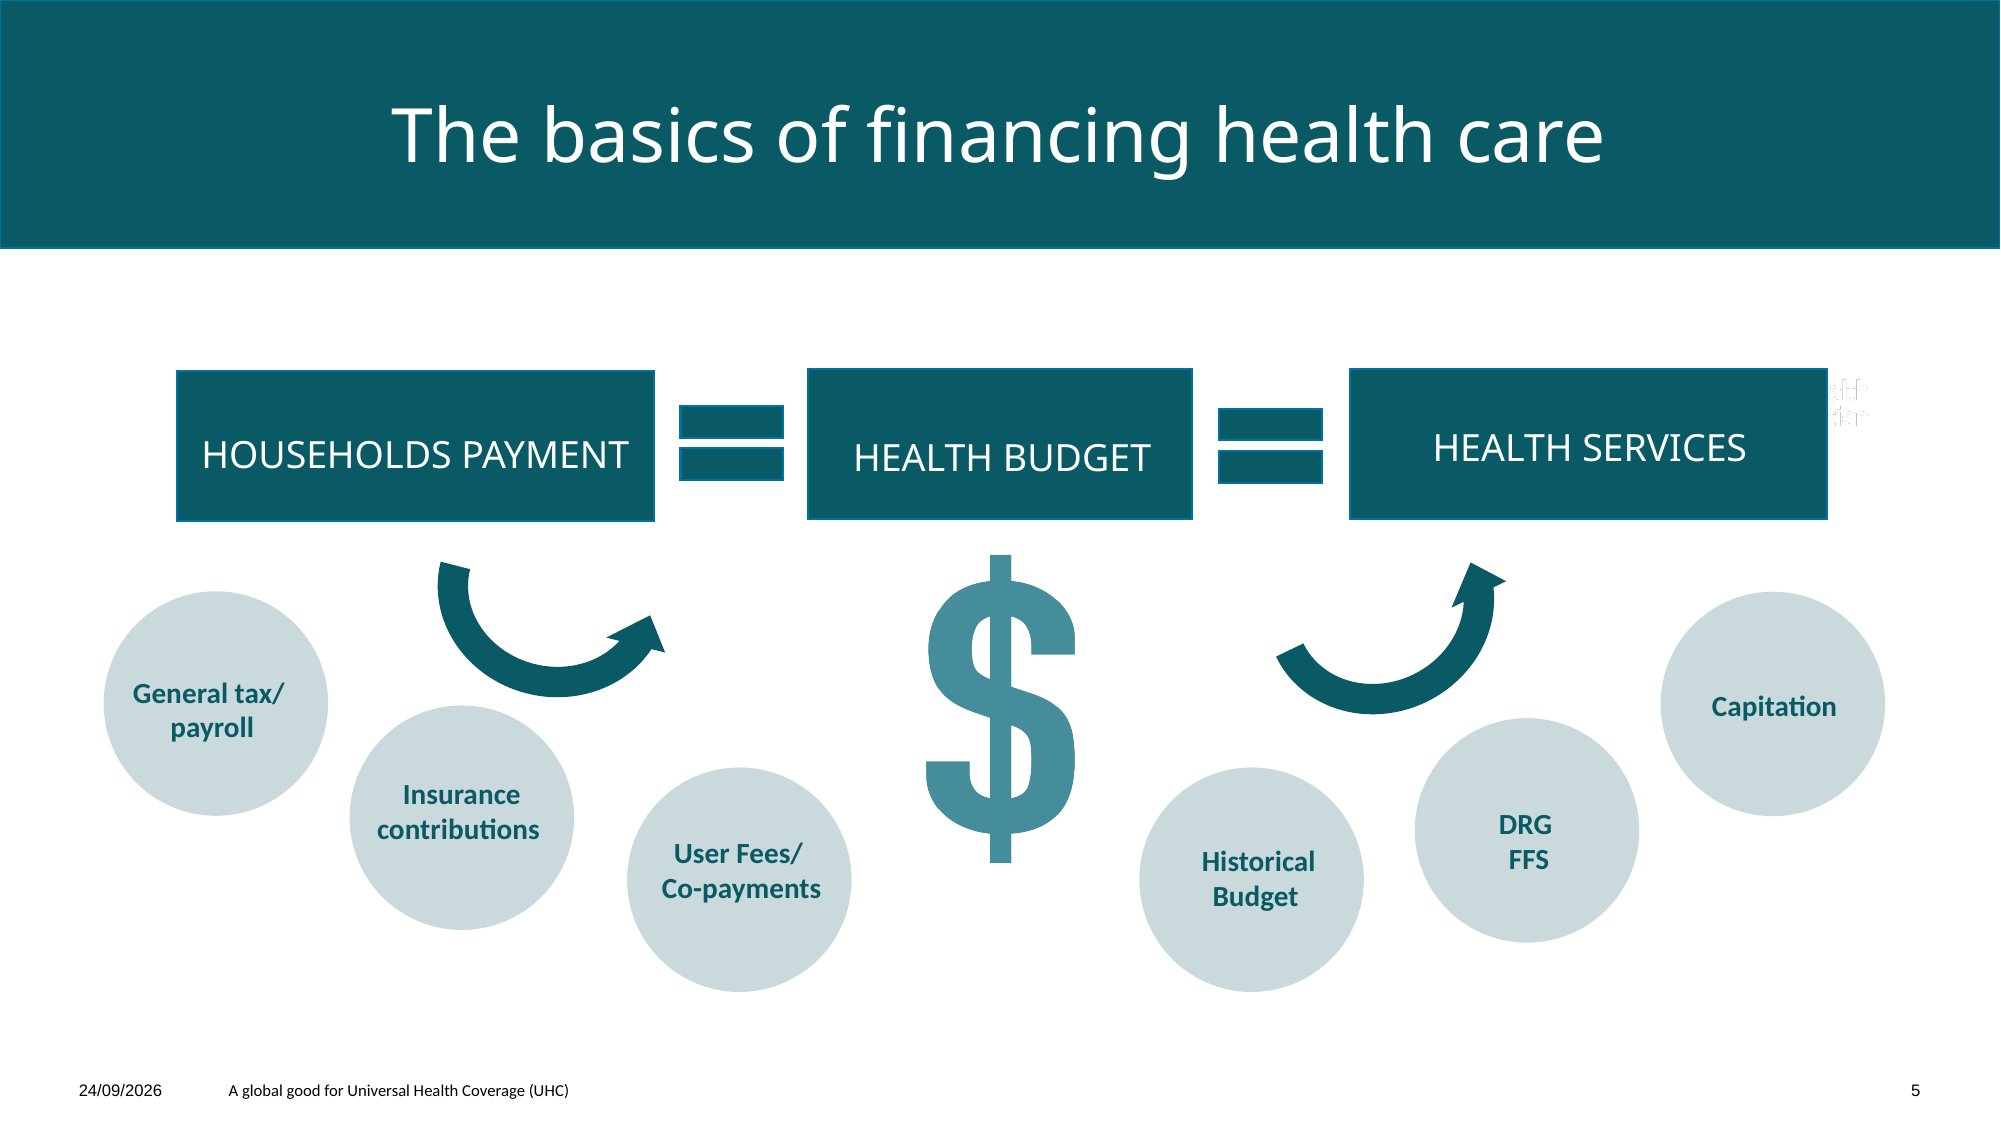

The basics of financing health care
HEALTH SERVICES
HOUSEHOLDS PAYMENT
HEALTH BUDGET
Capitation
General tax/
payroll
 Insurance contributions
DRG
FFS
User Fees/
Co-payments
 Historical
Budget
A global good for Universal Health Coverage (UHC)